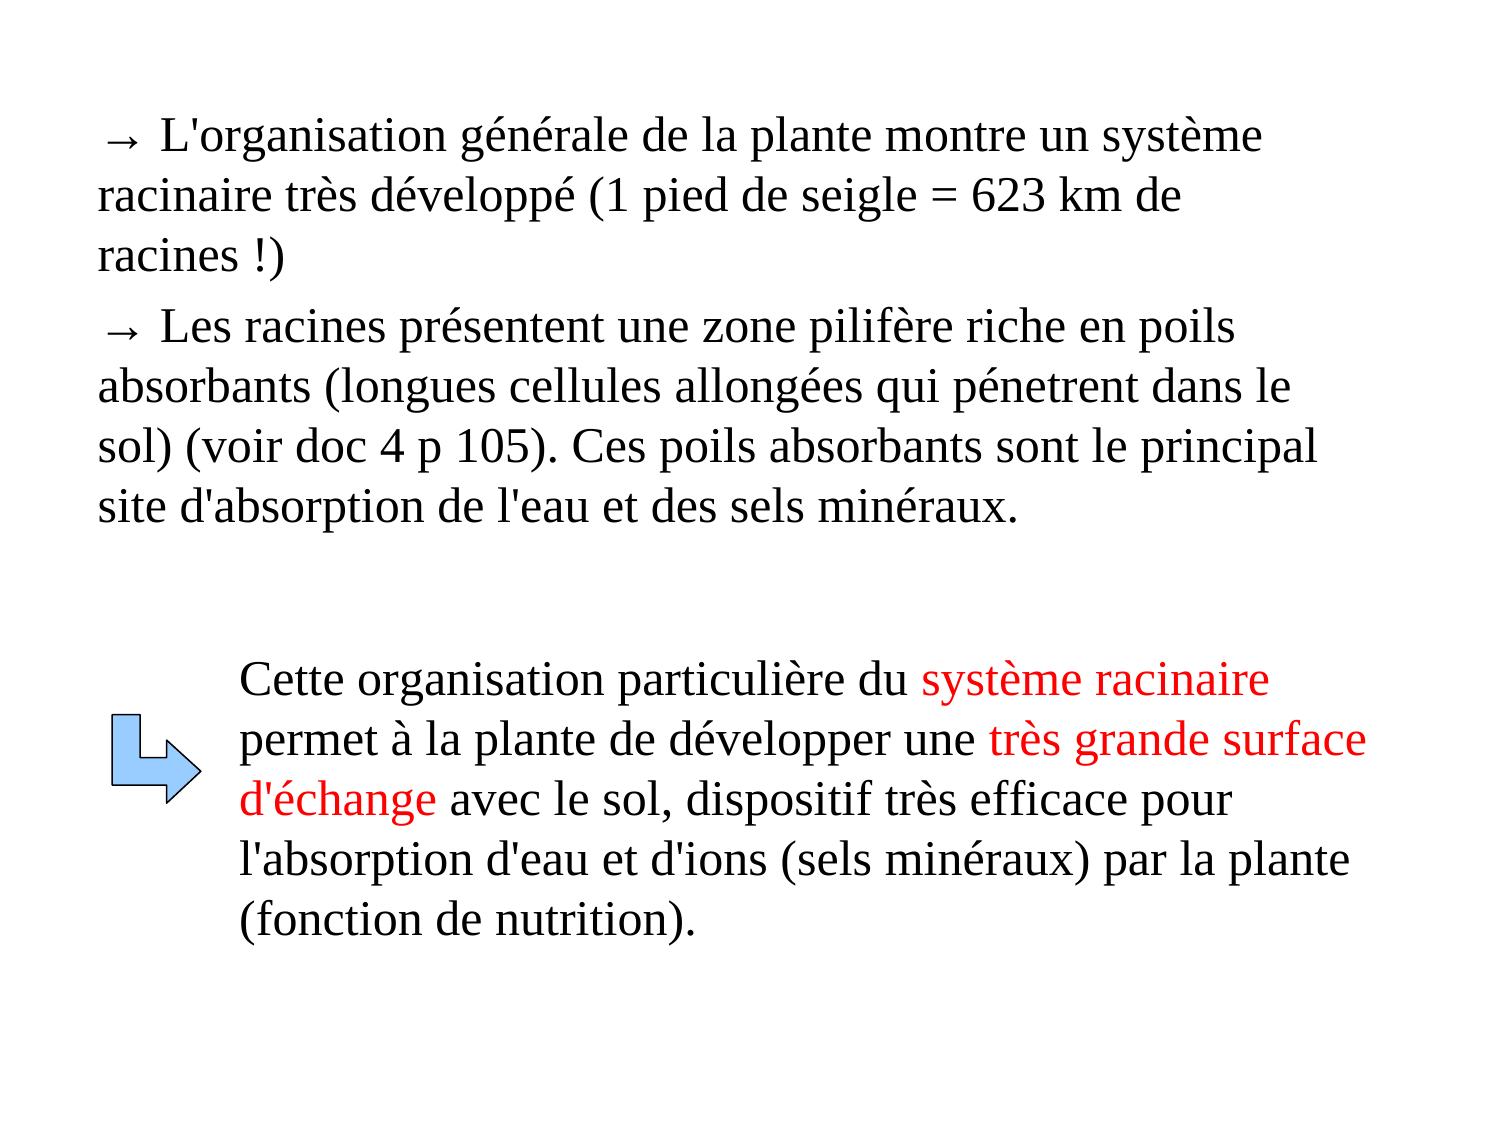

→ L'organisation générale de la plante montre un système racinaire très développé (1 pied de seigle = 623 km de racines !)
→ Les racines présentent une zone pilifère riche en poils absorbants (longues cellules allongées qui pénetrent dans le sol) (voir doc 4 p 105). Ces poils absorbants sont le principal site d'absorption de l'eau et des sels minéraux.
Cette organisation particulière du système racinaire permet à la plante de développer une très grande surface d'échange avec le sol, dispositif très efficace pour l'absorption d'eau et d'ions (sels minéraux) par la plante (fonction de nutrition).